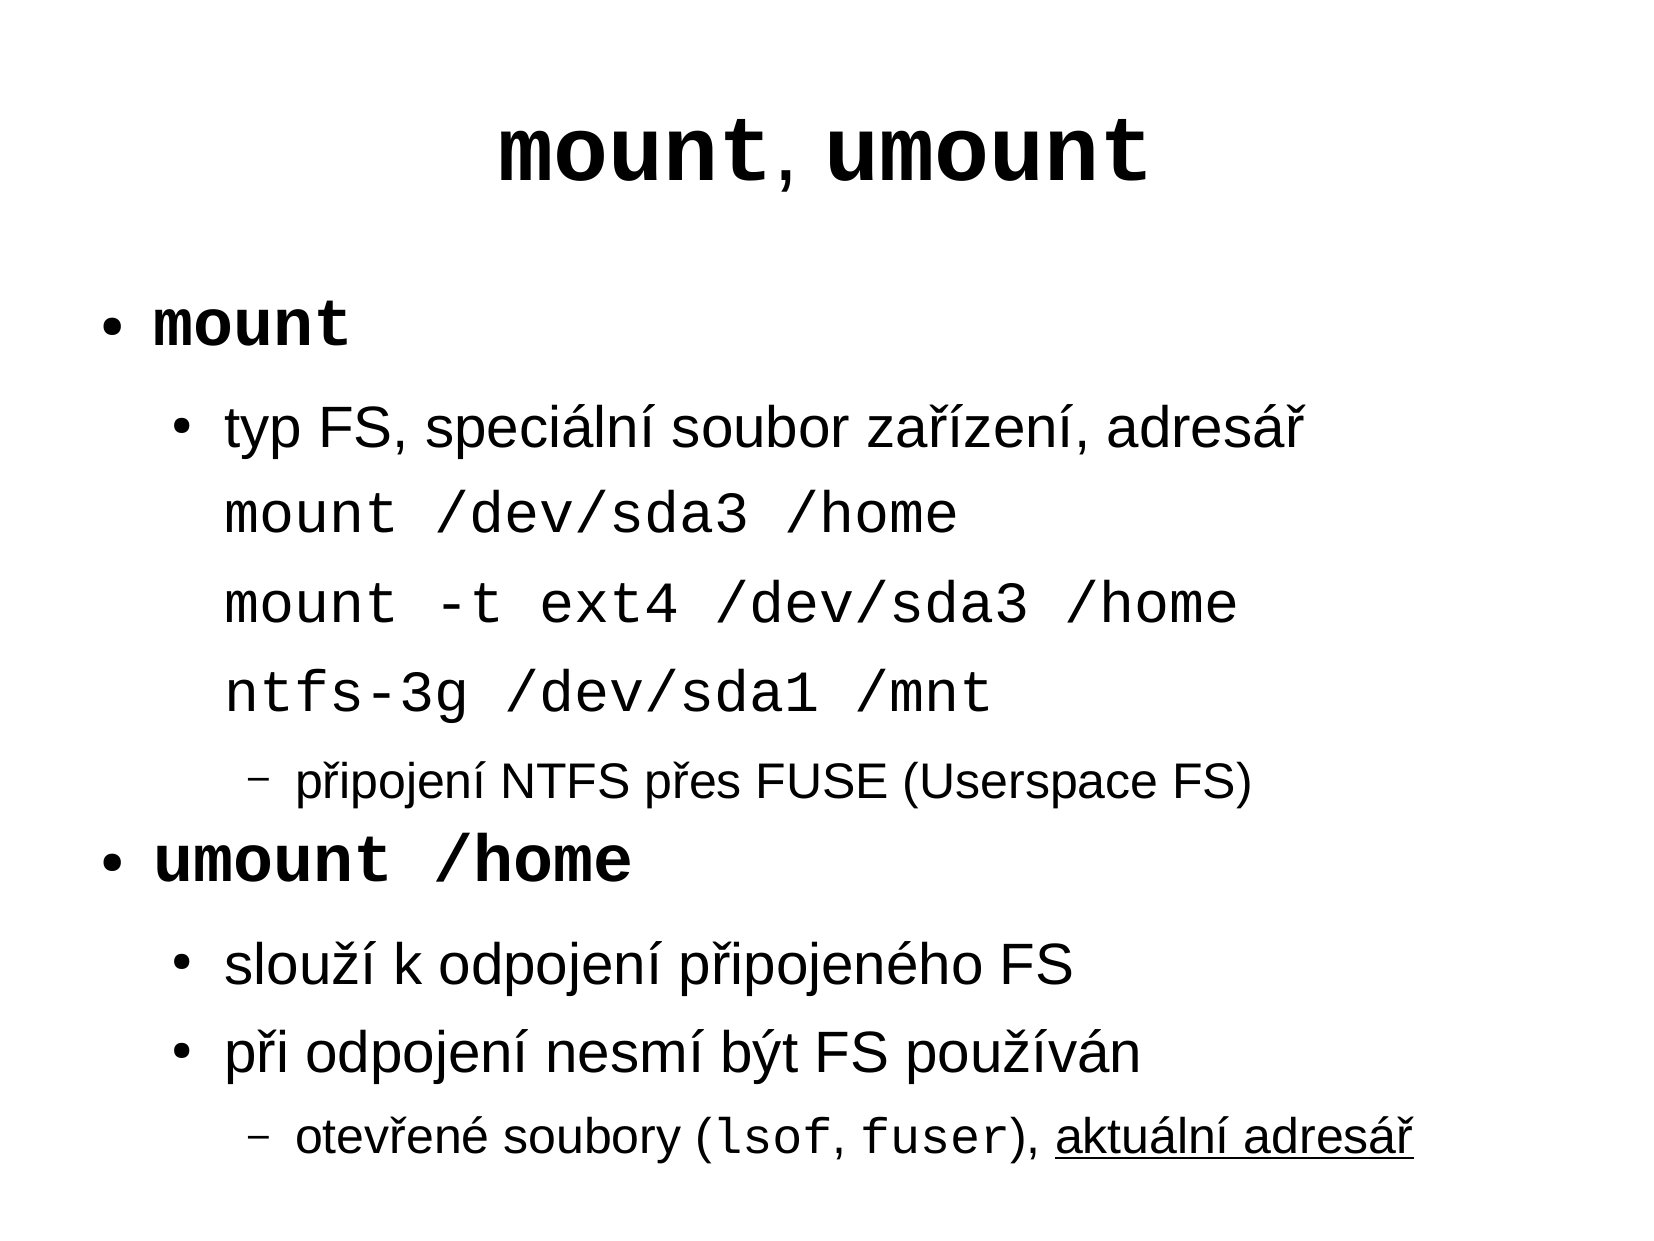

# mount, umount
mount
typ FS, speciální soubor zařízení, adresář
mount /dev/sda3 /home
mount -t ext4 /dev/sda3 /home
ntfs-3g /dev/sda1 /mnt
připojení NTFS přes FUSE (Userspace FS)
umount /home
slouží k odpojení připojeného FS
při odpojení nesmí být FS používán
otevřené soubory (lsof, fuser), aktuální adresář